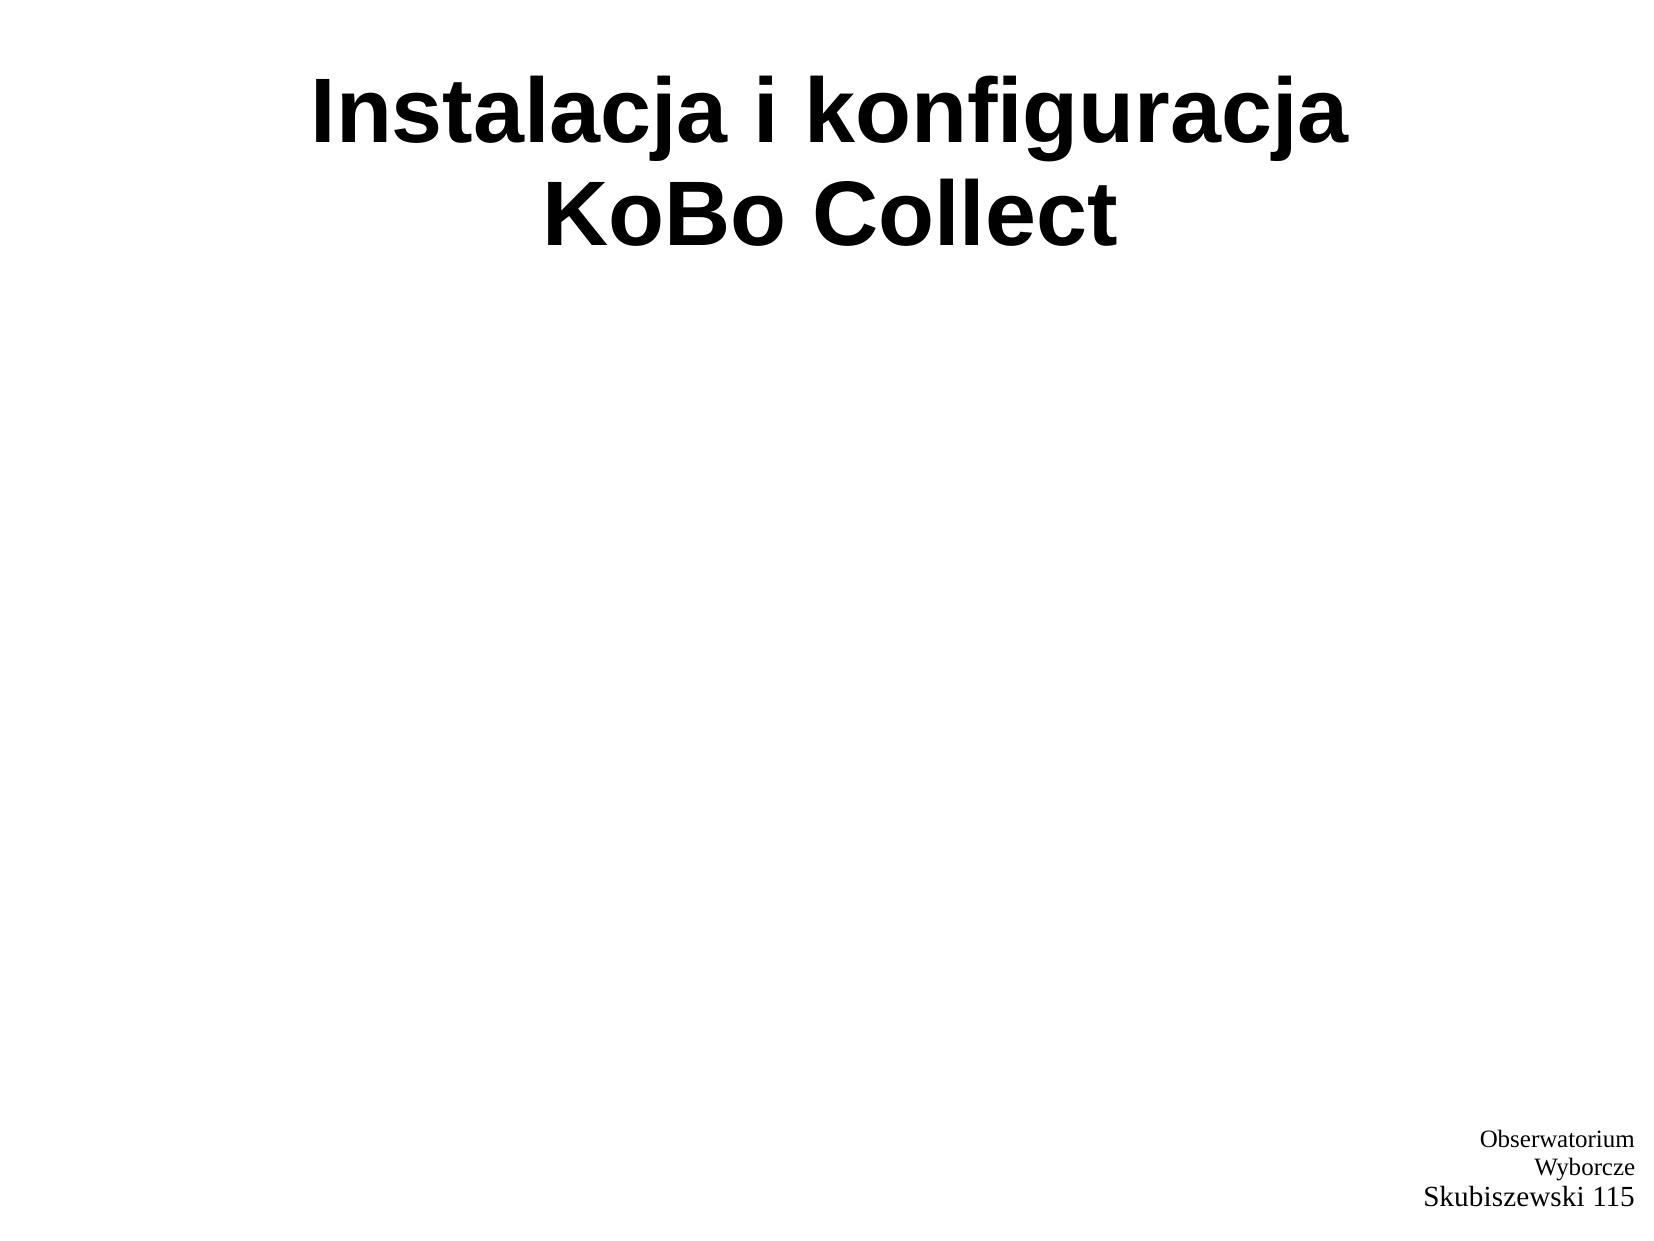

# Instalacja i konfiguracja KoBo Collect
115